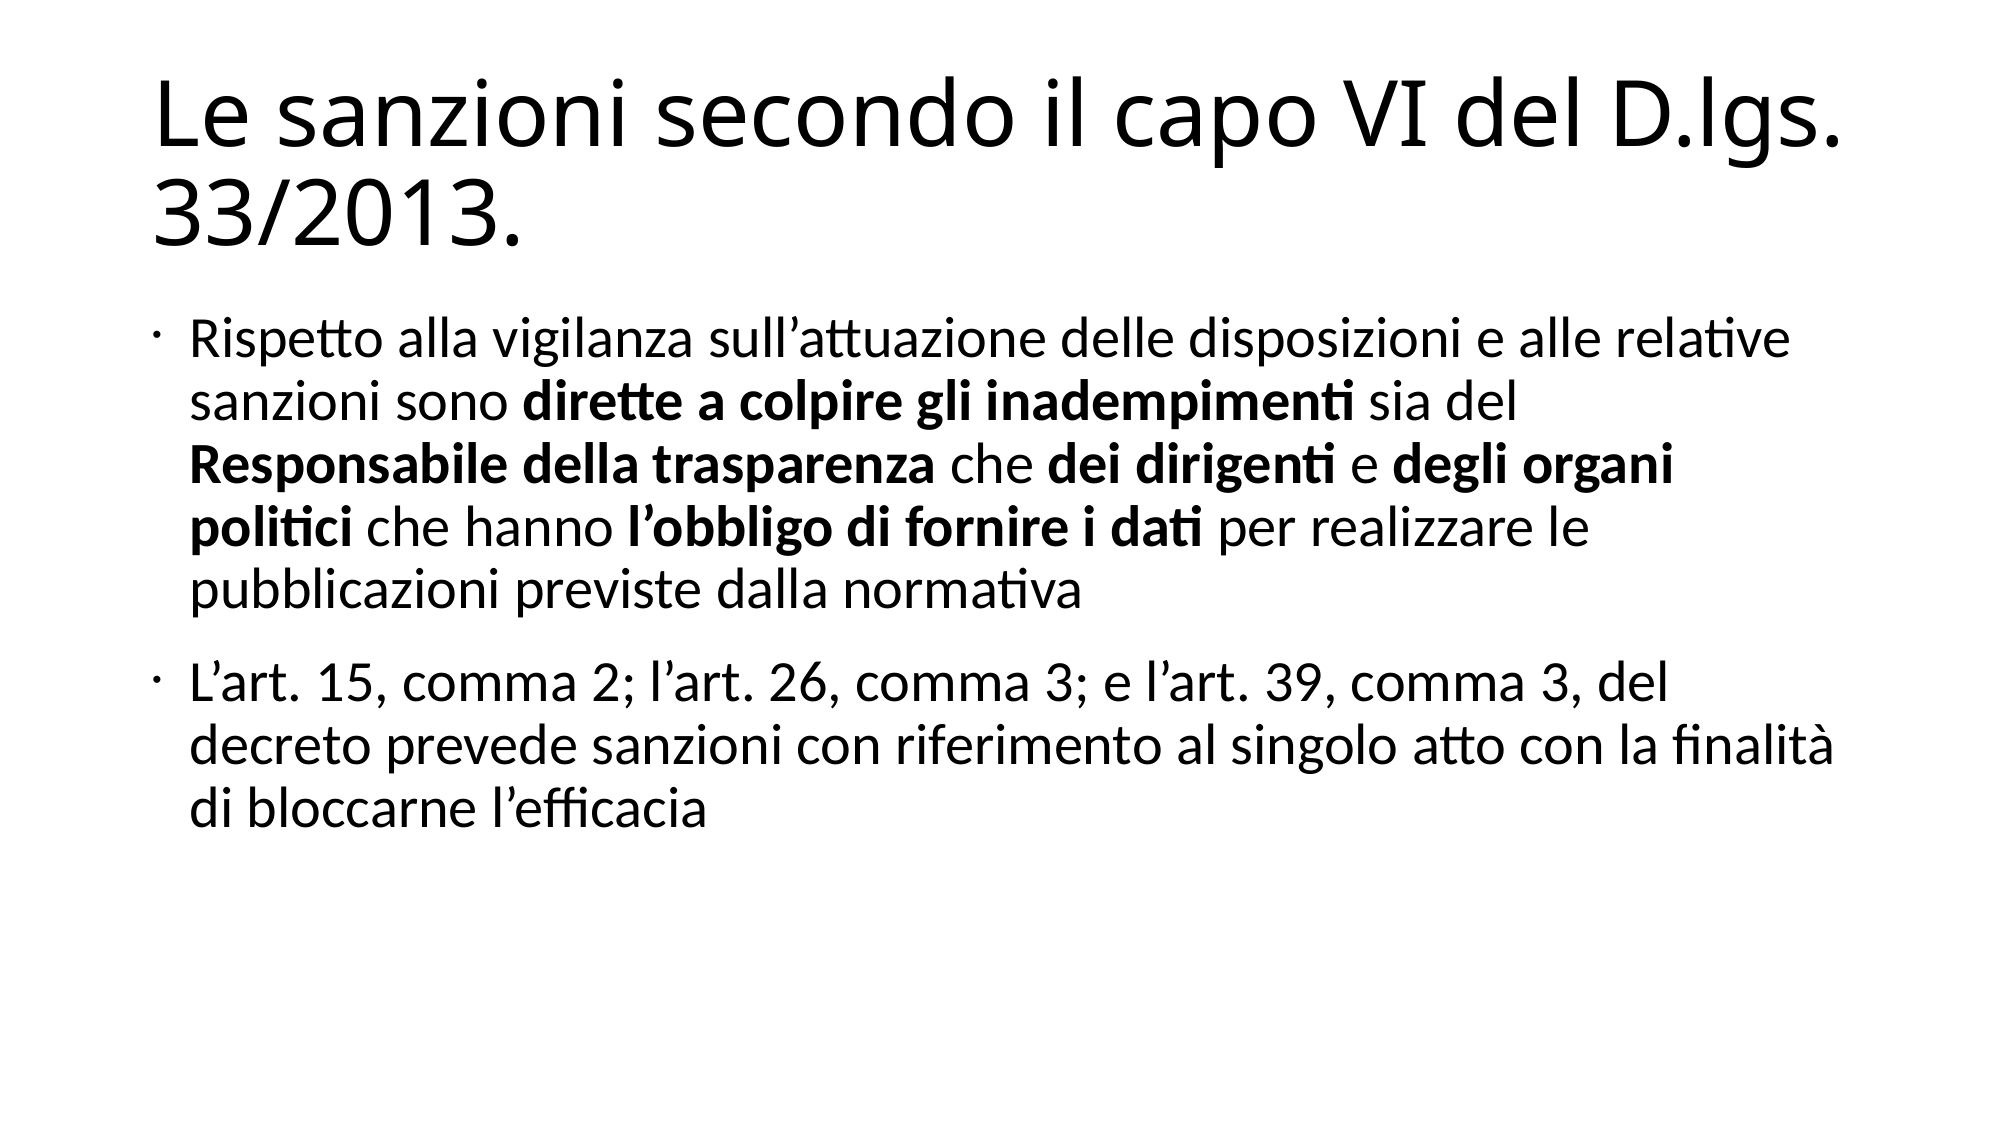

# Le sanzioni secondo il capo VI del D.lgs. 33/2013.
Rispetto alla vigilanza sull’attuazione delle disposizioni e alle relative sanzioni sono dirette a colpire gli inadempimenti sia del Responsabile della trasparenza che dei dirigenti e degli organi politici che hanno l’obbligo di fornire i dati per realizzare le pubblicazioni previste dalla normativa
L’art. 15, comma 2; l’art. 26, comma 3; e l’art. 39, comma 3, del decreto prevede sanzioni con riferimento al singolo atto con la finalità di bloccarne l’efficacia